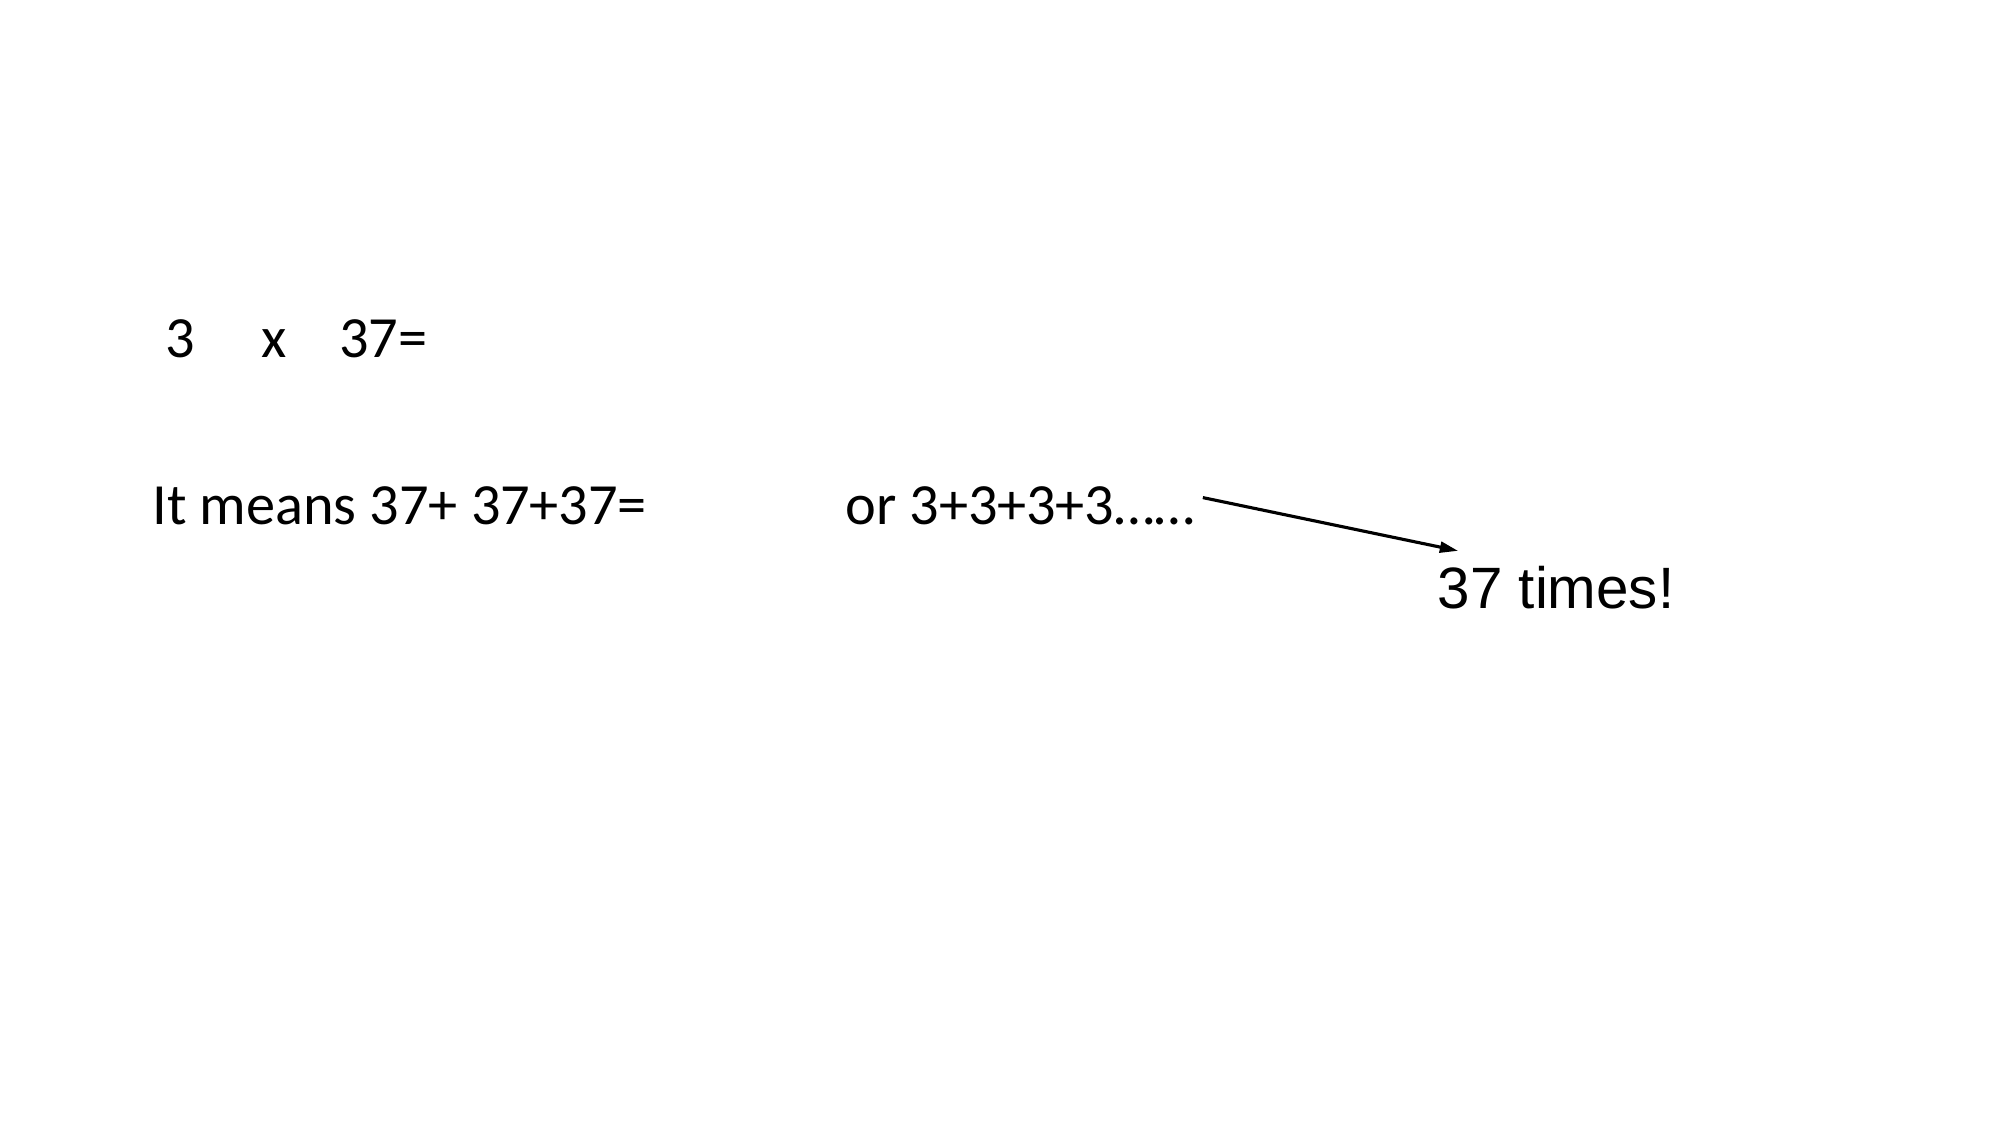

#
 3 x 37=
It means 37+ 37+37= or 3+3+3+3……
 37 times!